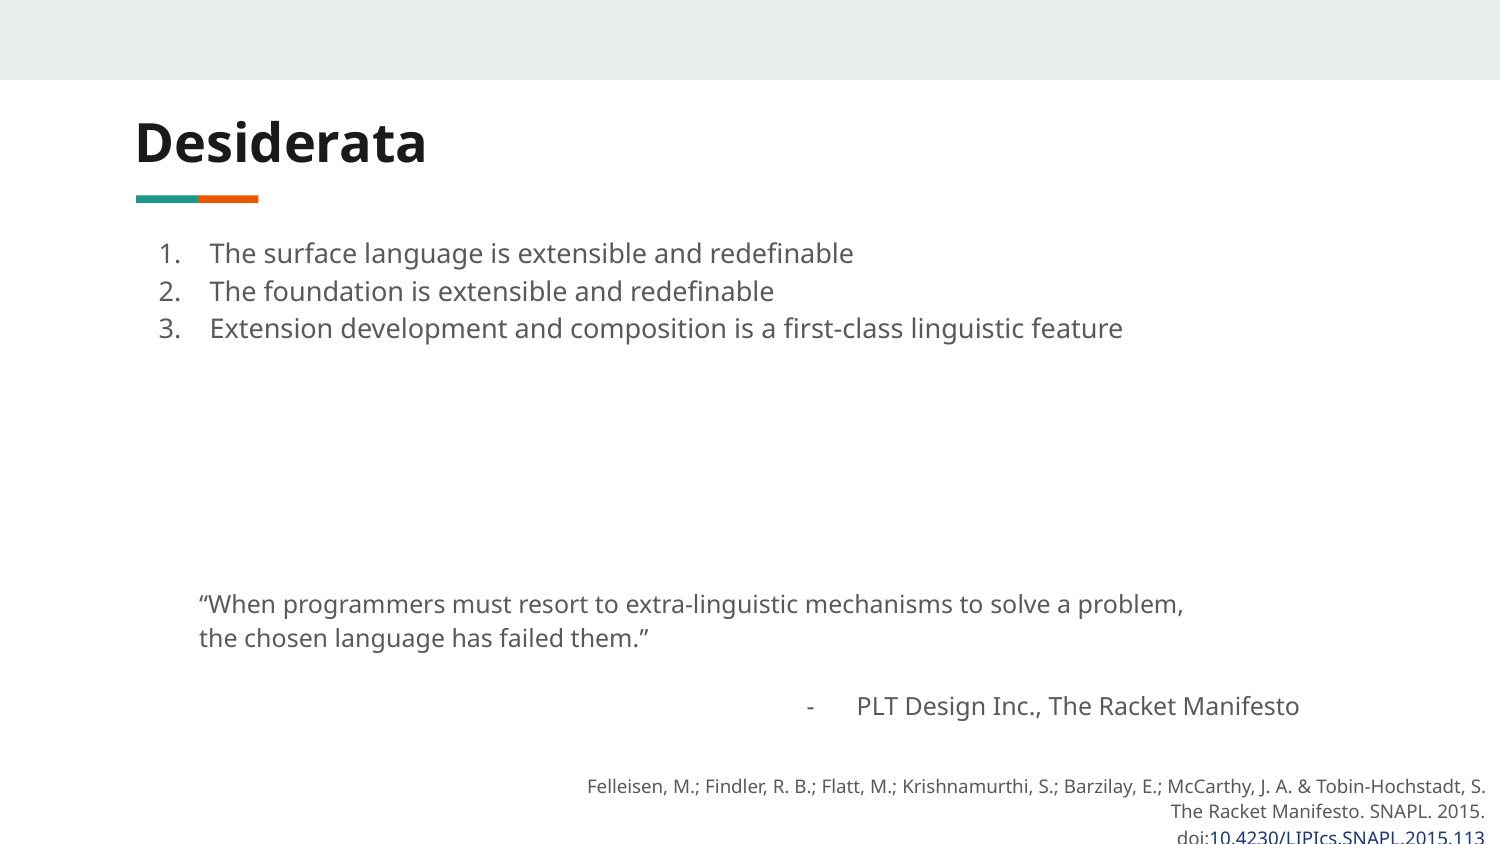

# Desiderata
The surface language is extensible and redefinable
The foundation is extensible and redefinable
Extension development and composition is a first-class linguistic feature
“When programmers must resort to extra-linguistic mechanisms to solve a problem,
the chosen language has failed them.”
PLT Design Inc., The Racket Manifesto
 Felleisen, M.; Findler, R. B.; Flatt, M.; Krishnamurthi, S.; Barzilay, E.; McCarthy, J. A. & Tobin-Hochstadt, S.
 The Racket Manifesto. SNAPL. 2015.
doi:10.4230/LIPIcs.SNAPL.2015.113